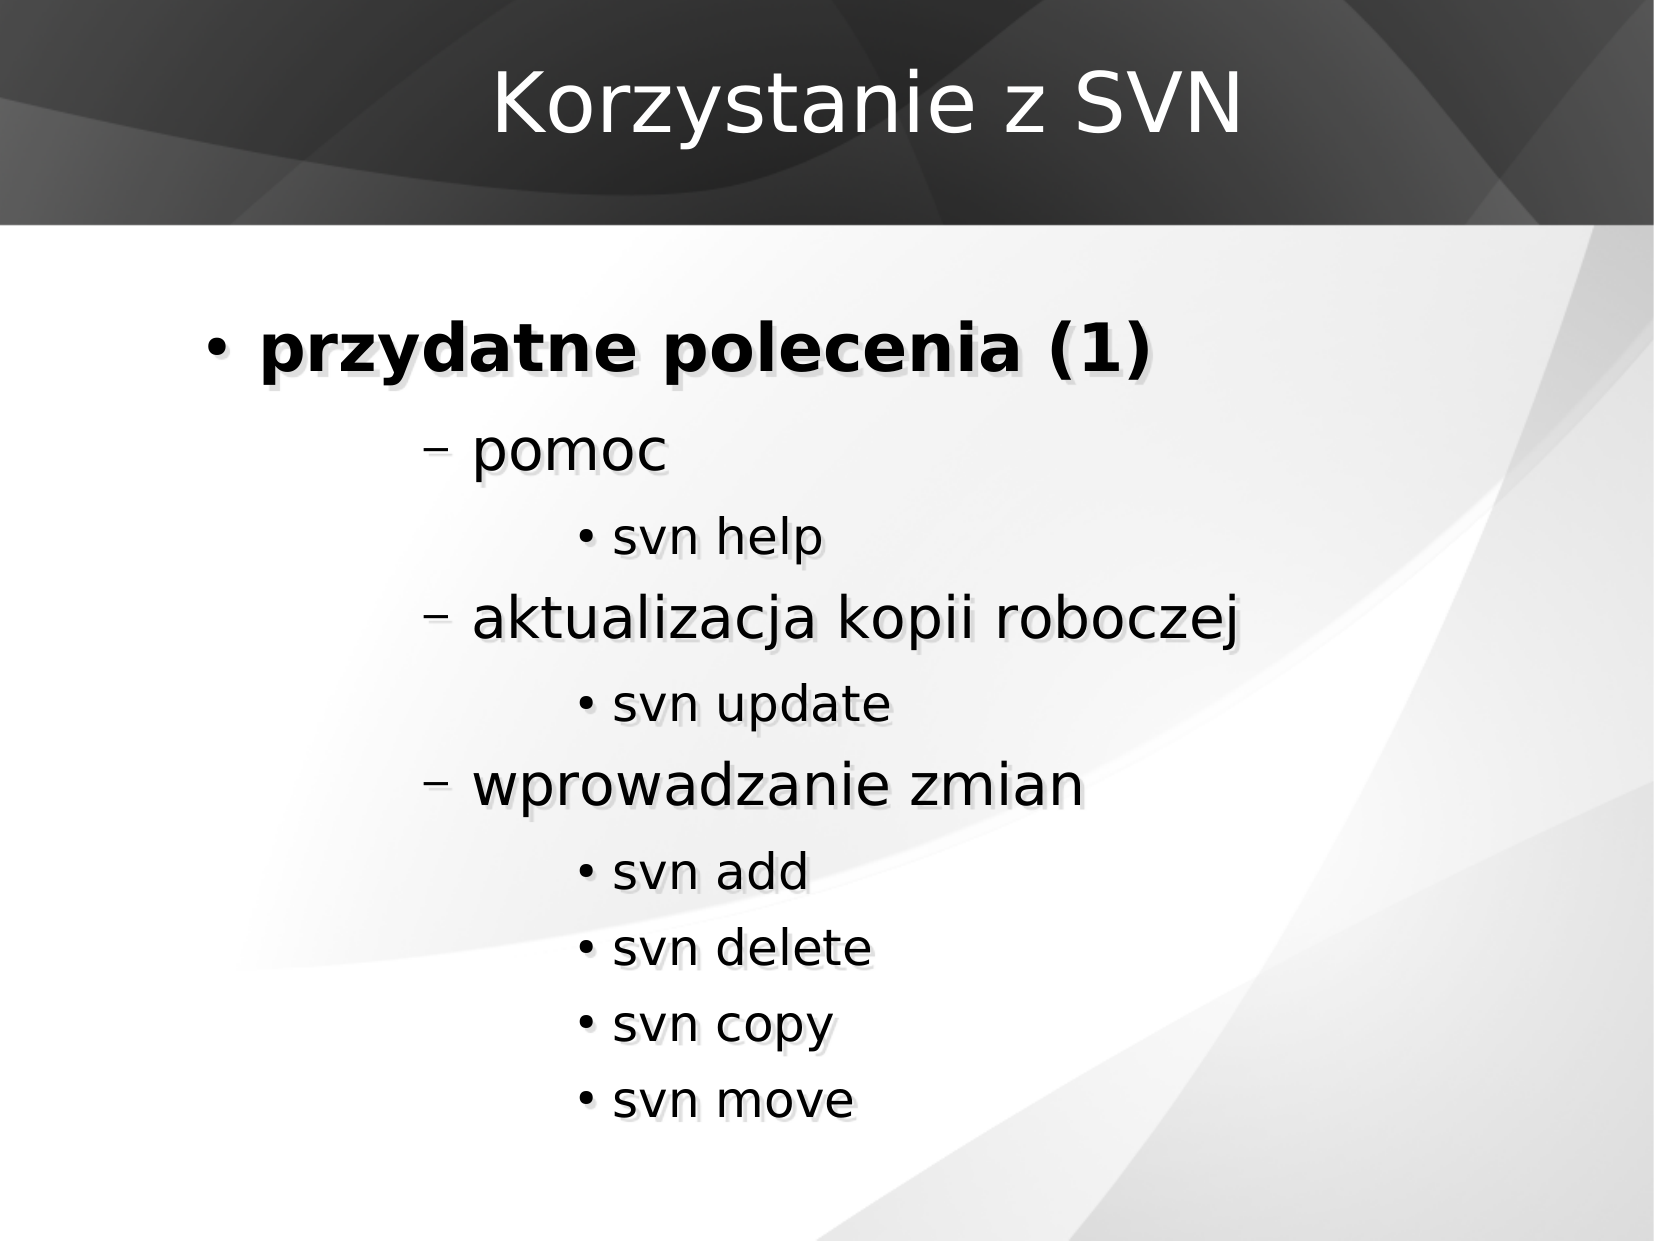

# Korzystanie z SVN
przydatne polecenia (1)
pomoc
svn help
aktualizacja kopii roboczej
svn update
wprowadzanie zmian
svn add
svn delete
svn copy
svn move